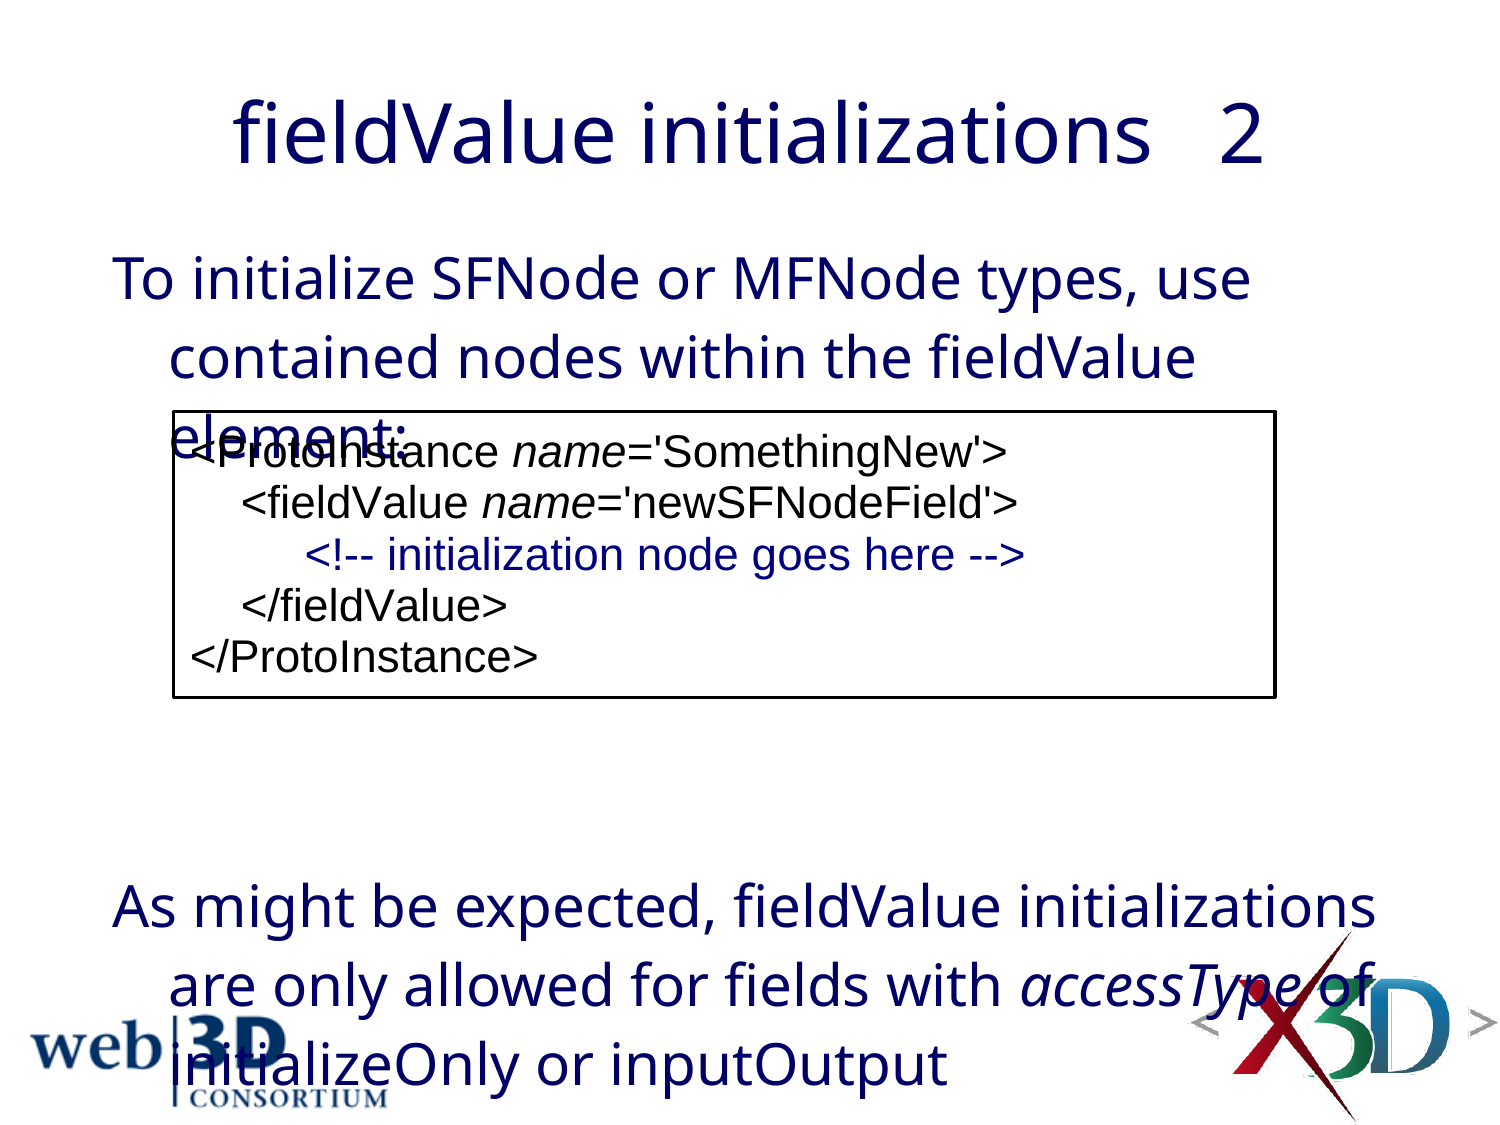

# fieldValue initializations 2
To initialize SFNode or MFNode types, use contained nodes within the fieldValue element:
As might be expected, fieldValue initializations are only allowed for fields with accessType of initializeOnly or inputOutput
<ProtoInstance name='SomethingNew'>
 <fieldValue name='newSFNodeField'>
 <!-- initialization node goes here -->
 </fieldValue>
</ProtoInstance>